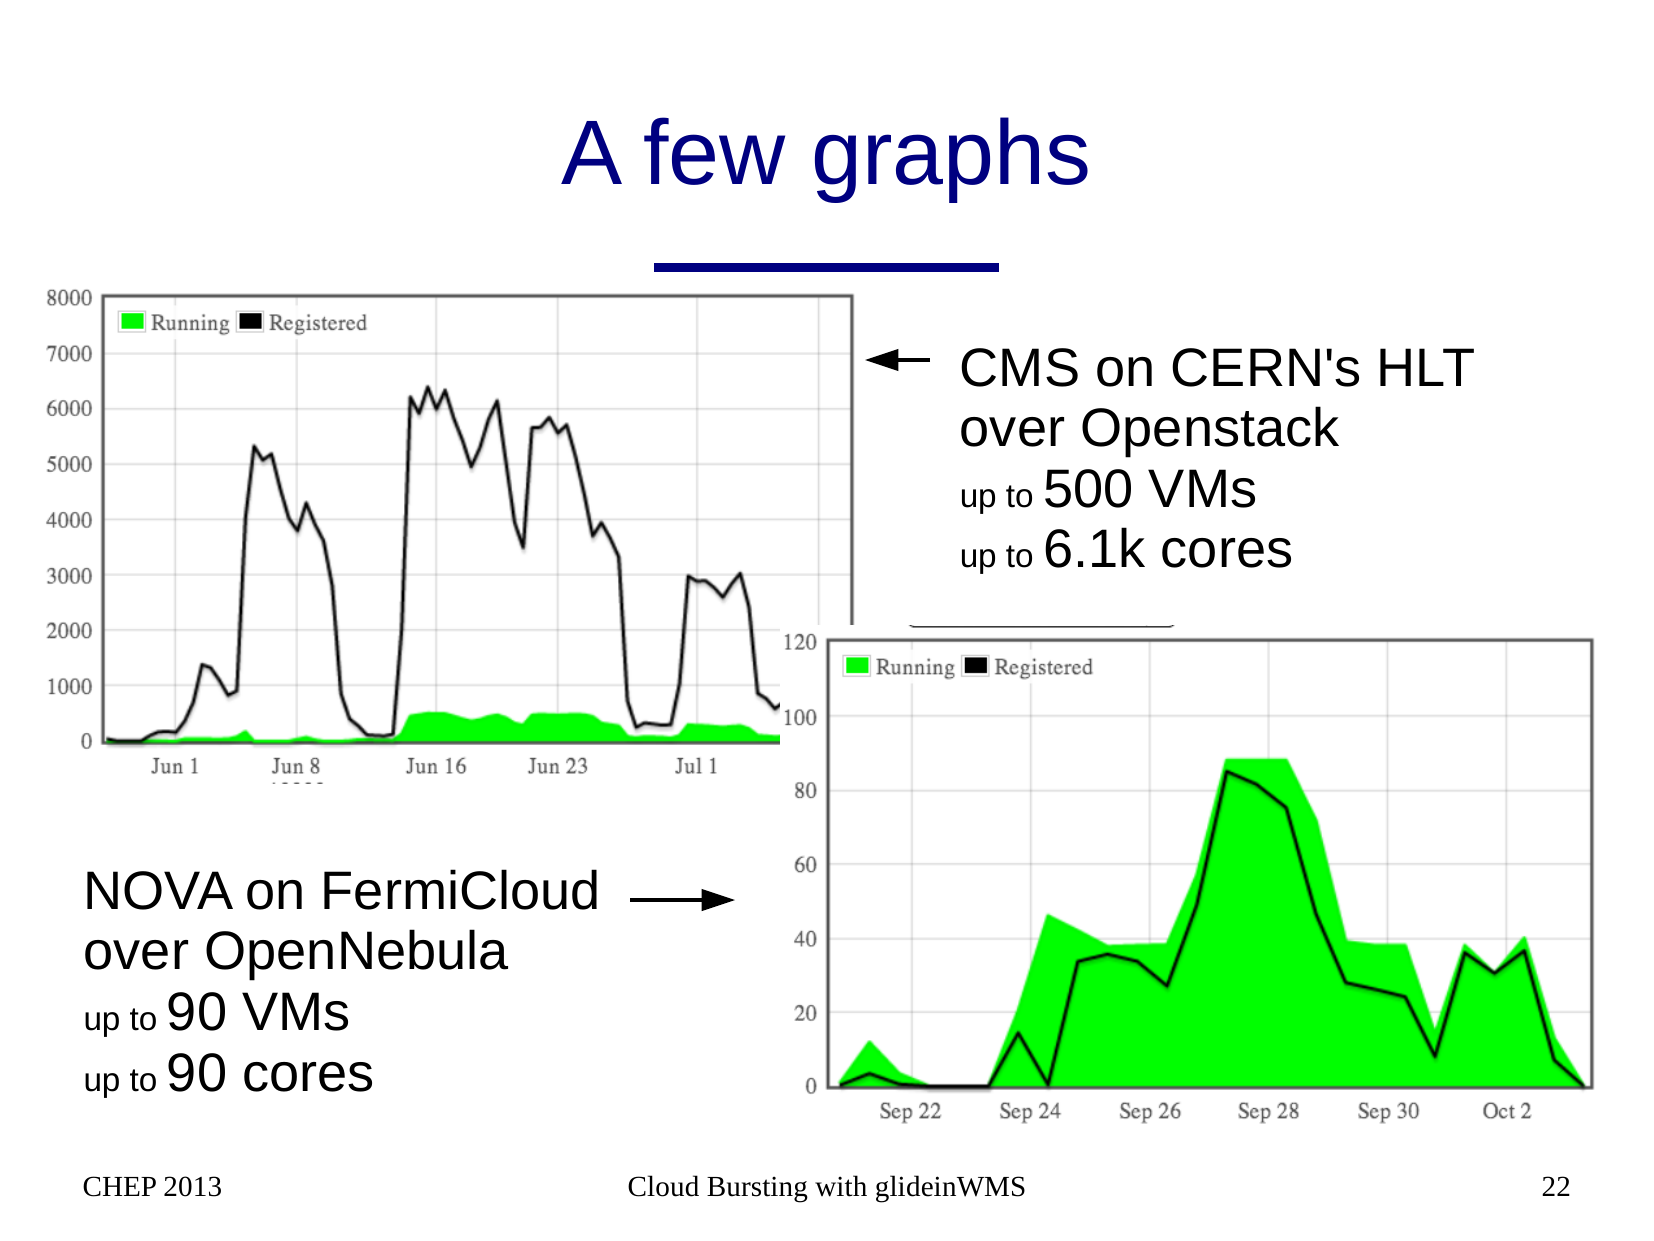

# A few graphs
CMS on CERN's HLT
over Openstack
up to 500 VMs
up to 6.1k cores
NOVA on FermiCloud
over OpenNebula
up to 90 VMs
up to 90 cores
CHEP 2013
Cloud Bursting with glideinWMS
22